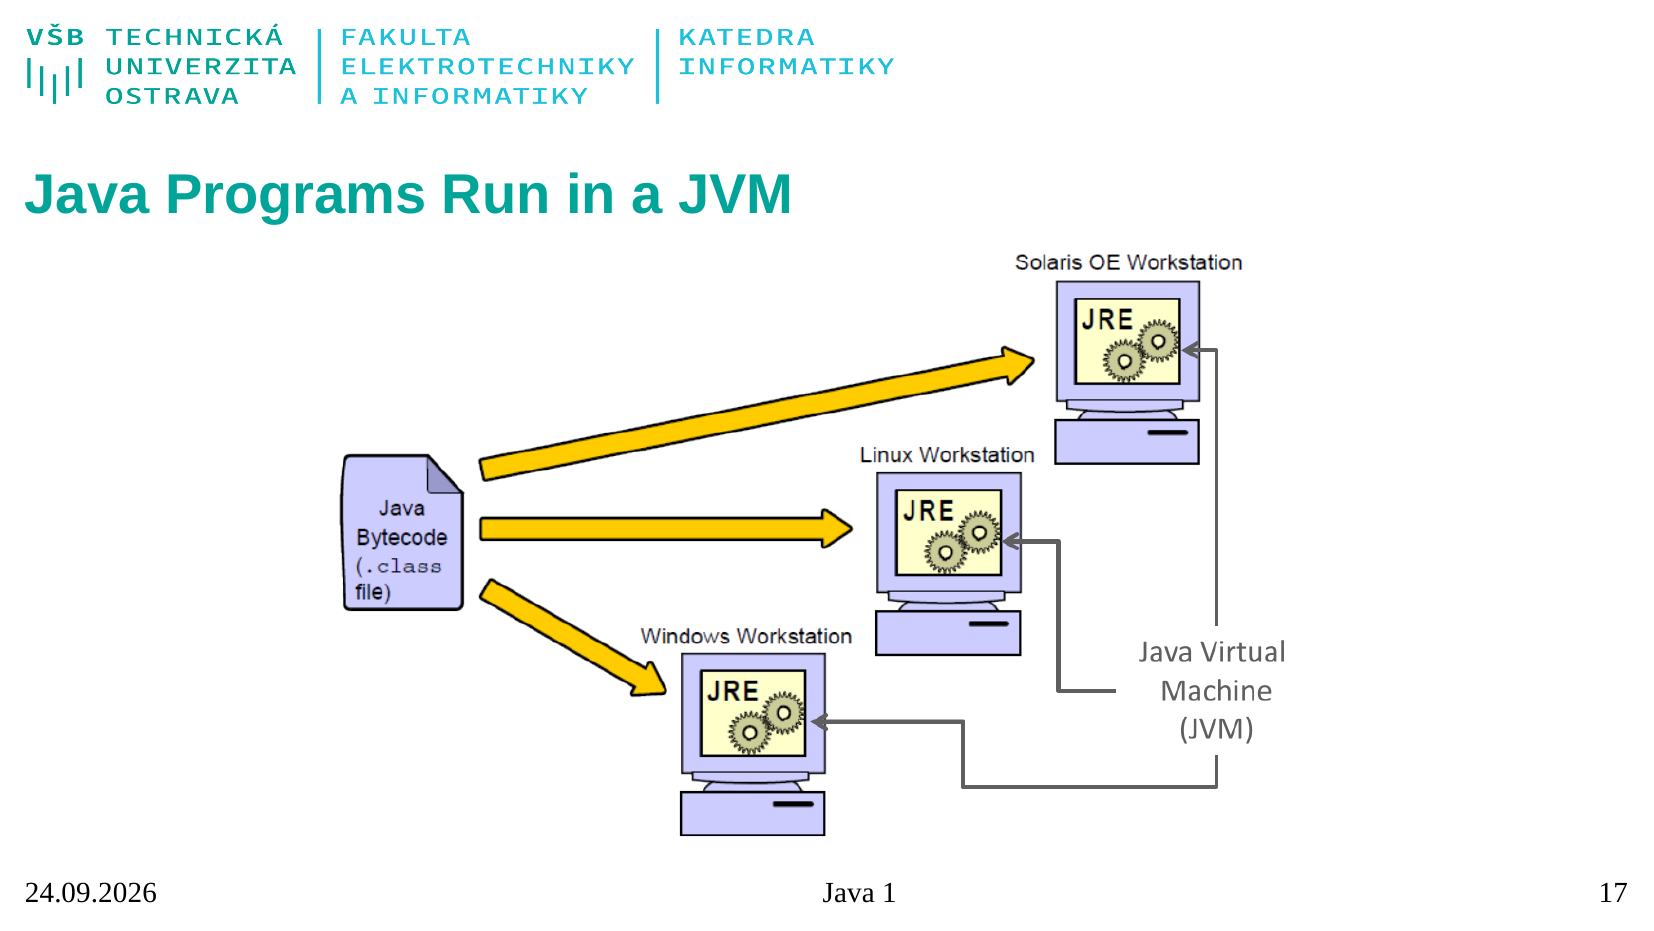

# Java Programs Run in a JVM
Java 1
17